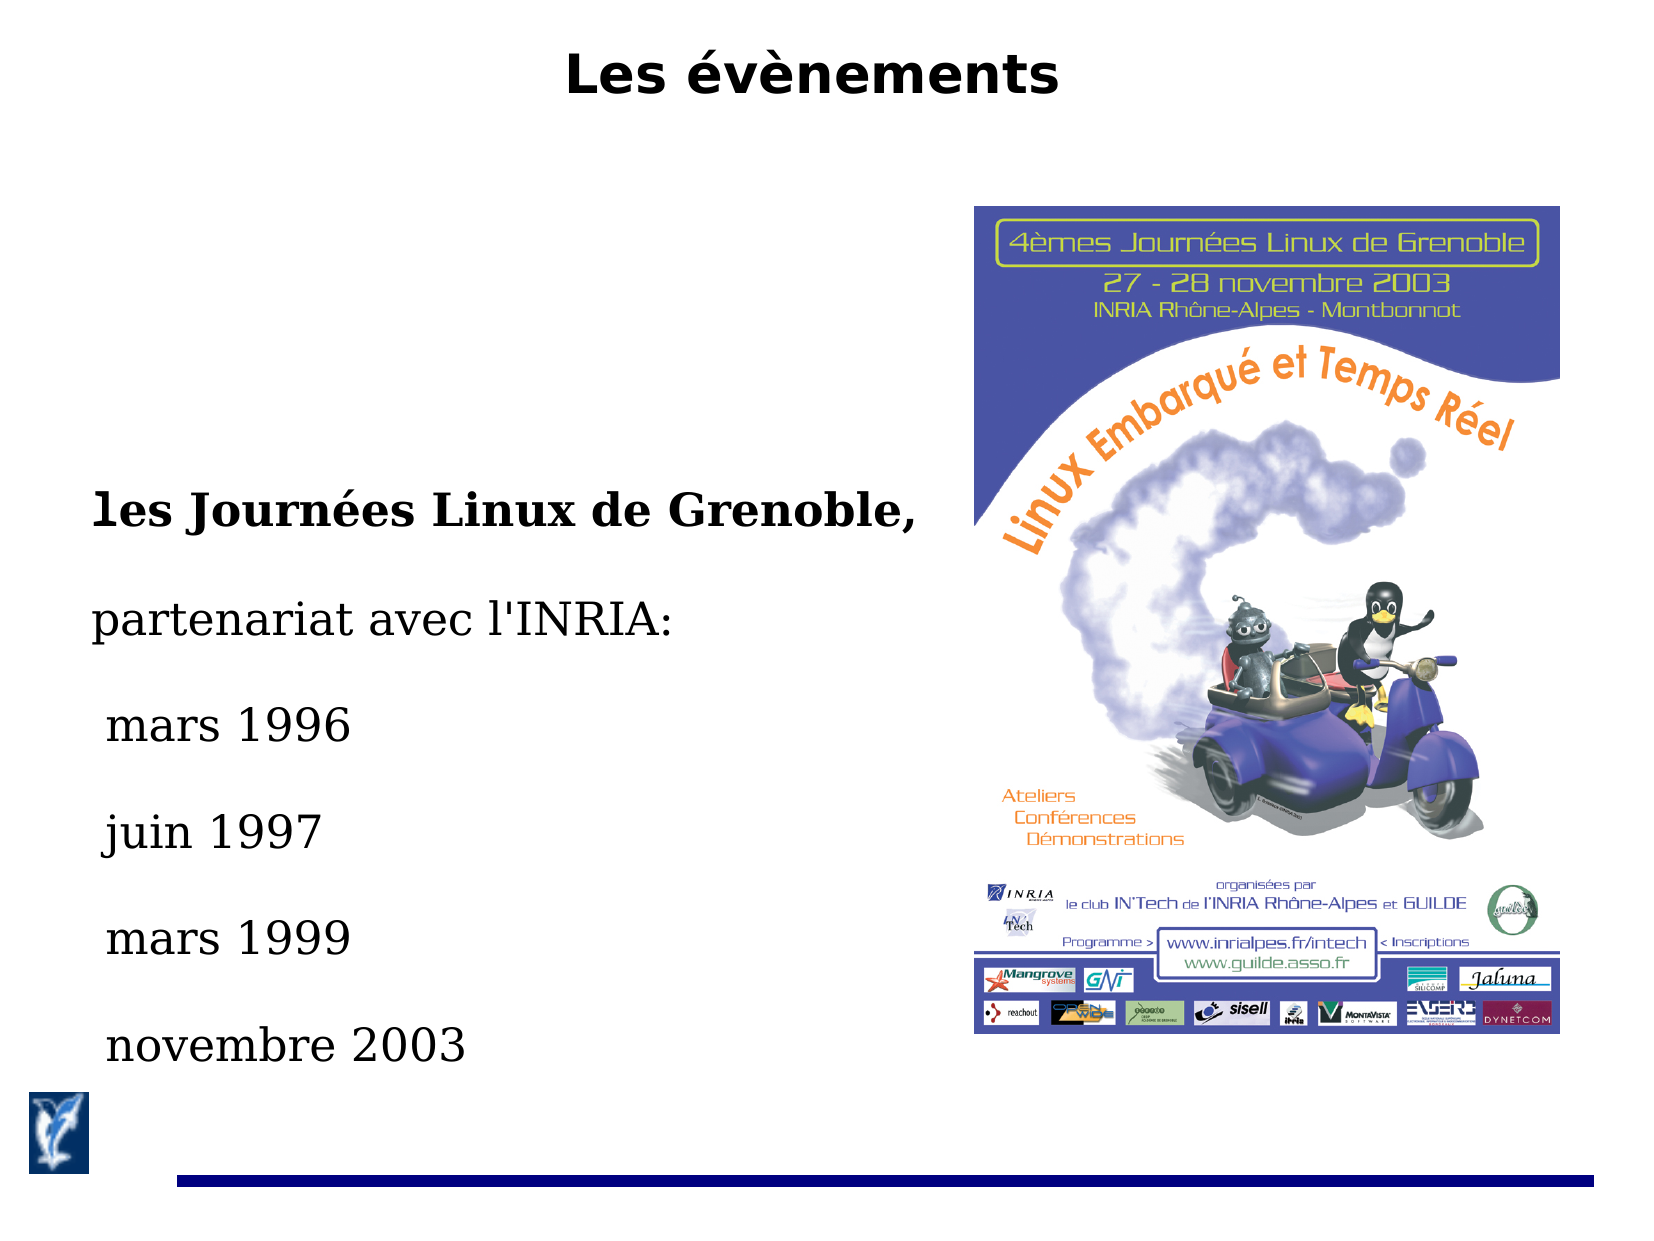

Les évènements
les Journées Linux de Grenoble,
partenariat avec l'INRIA:
 mars 1996
 juin 1997
 mars 1999
 novembre 2003